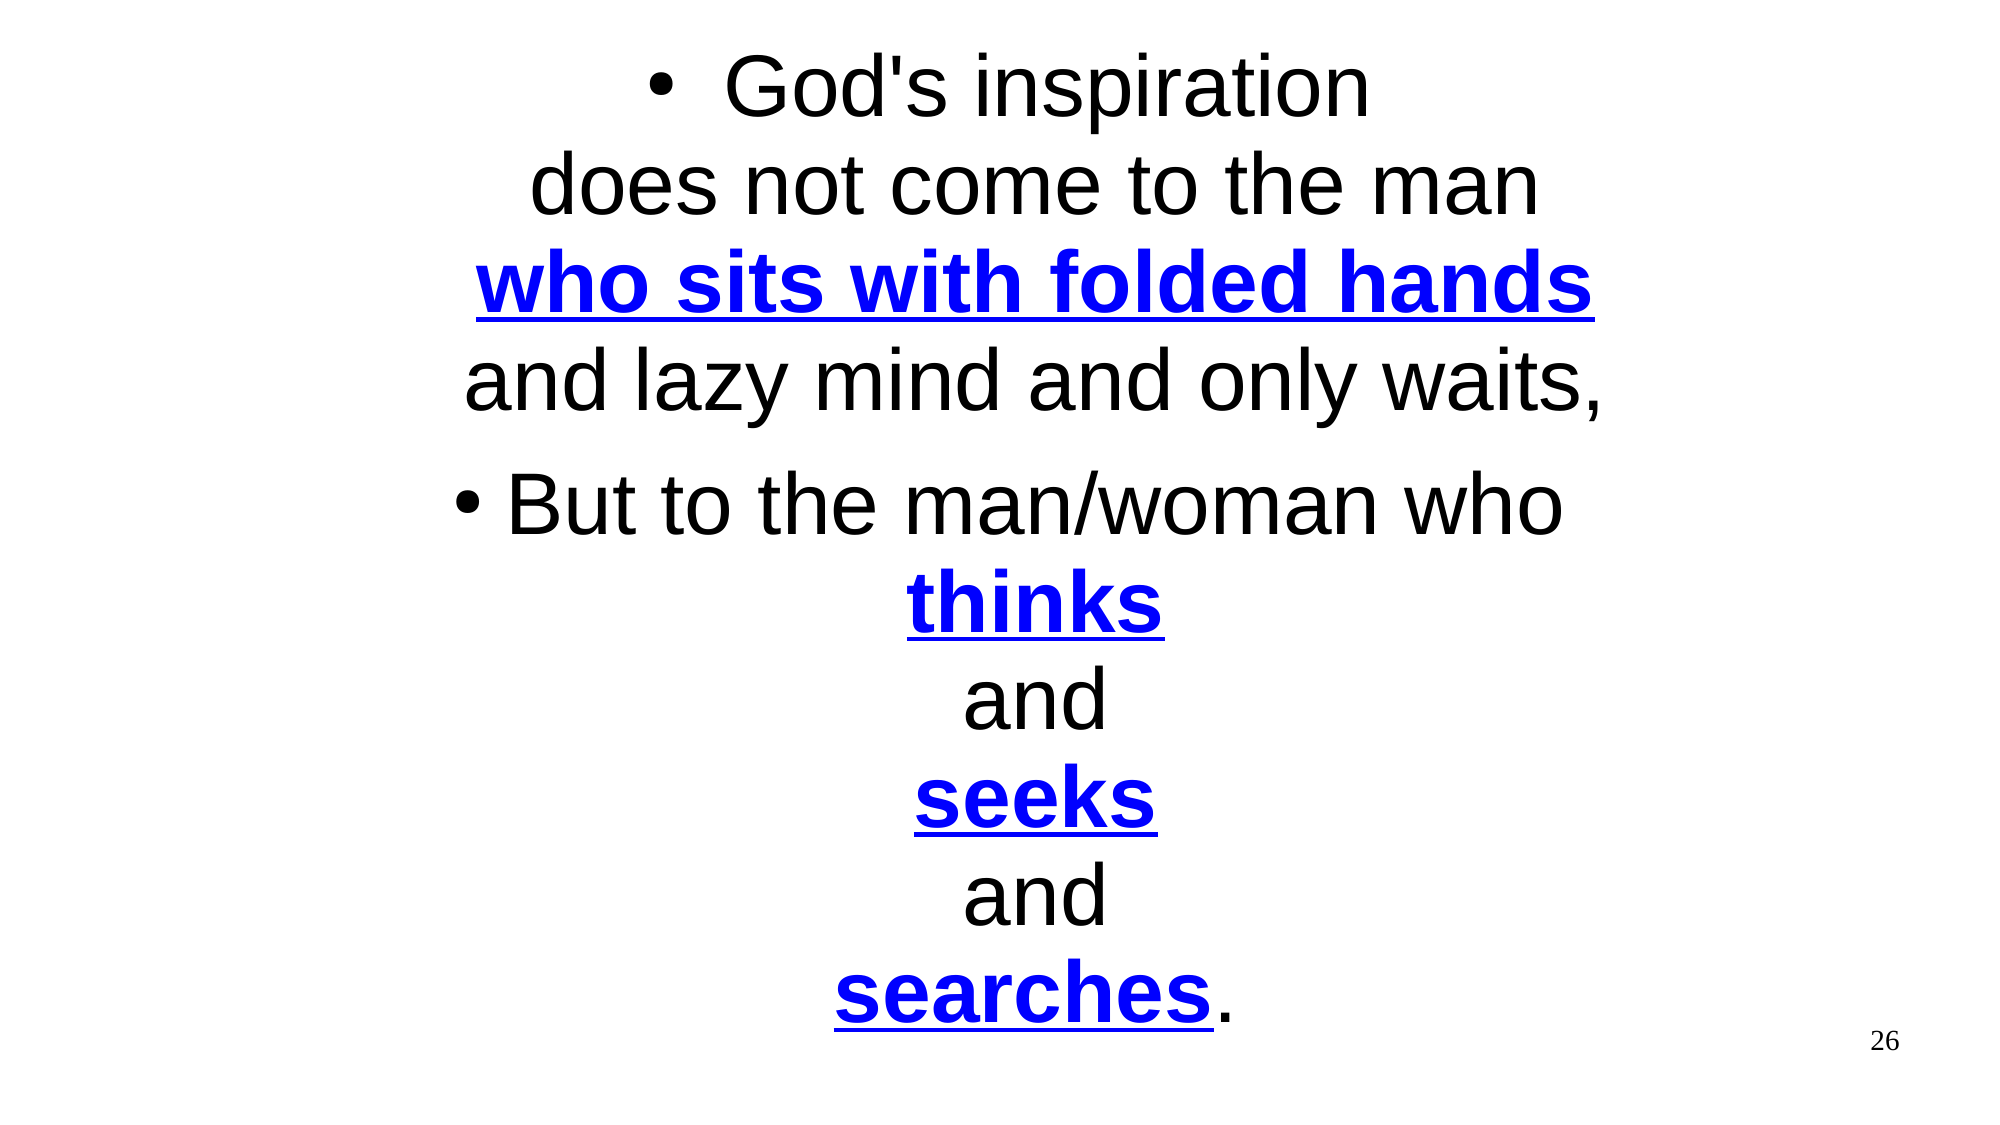

# God's inspiration does not come to the man who sits with folded hands and lazy mind and only waits,
But to the man/woman who
thinks
and
seeks
and
searches.
26